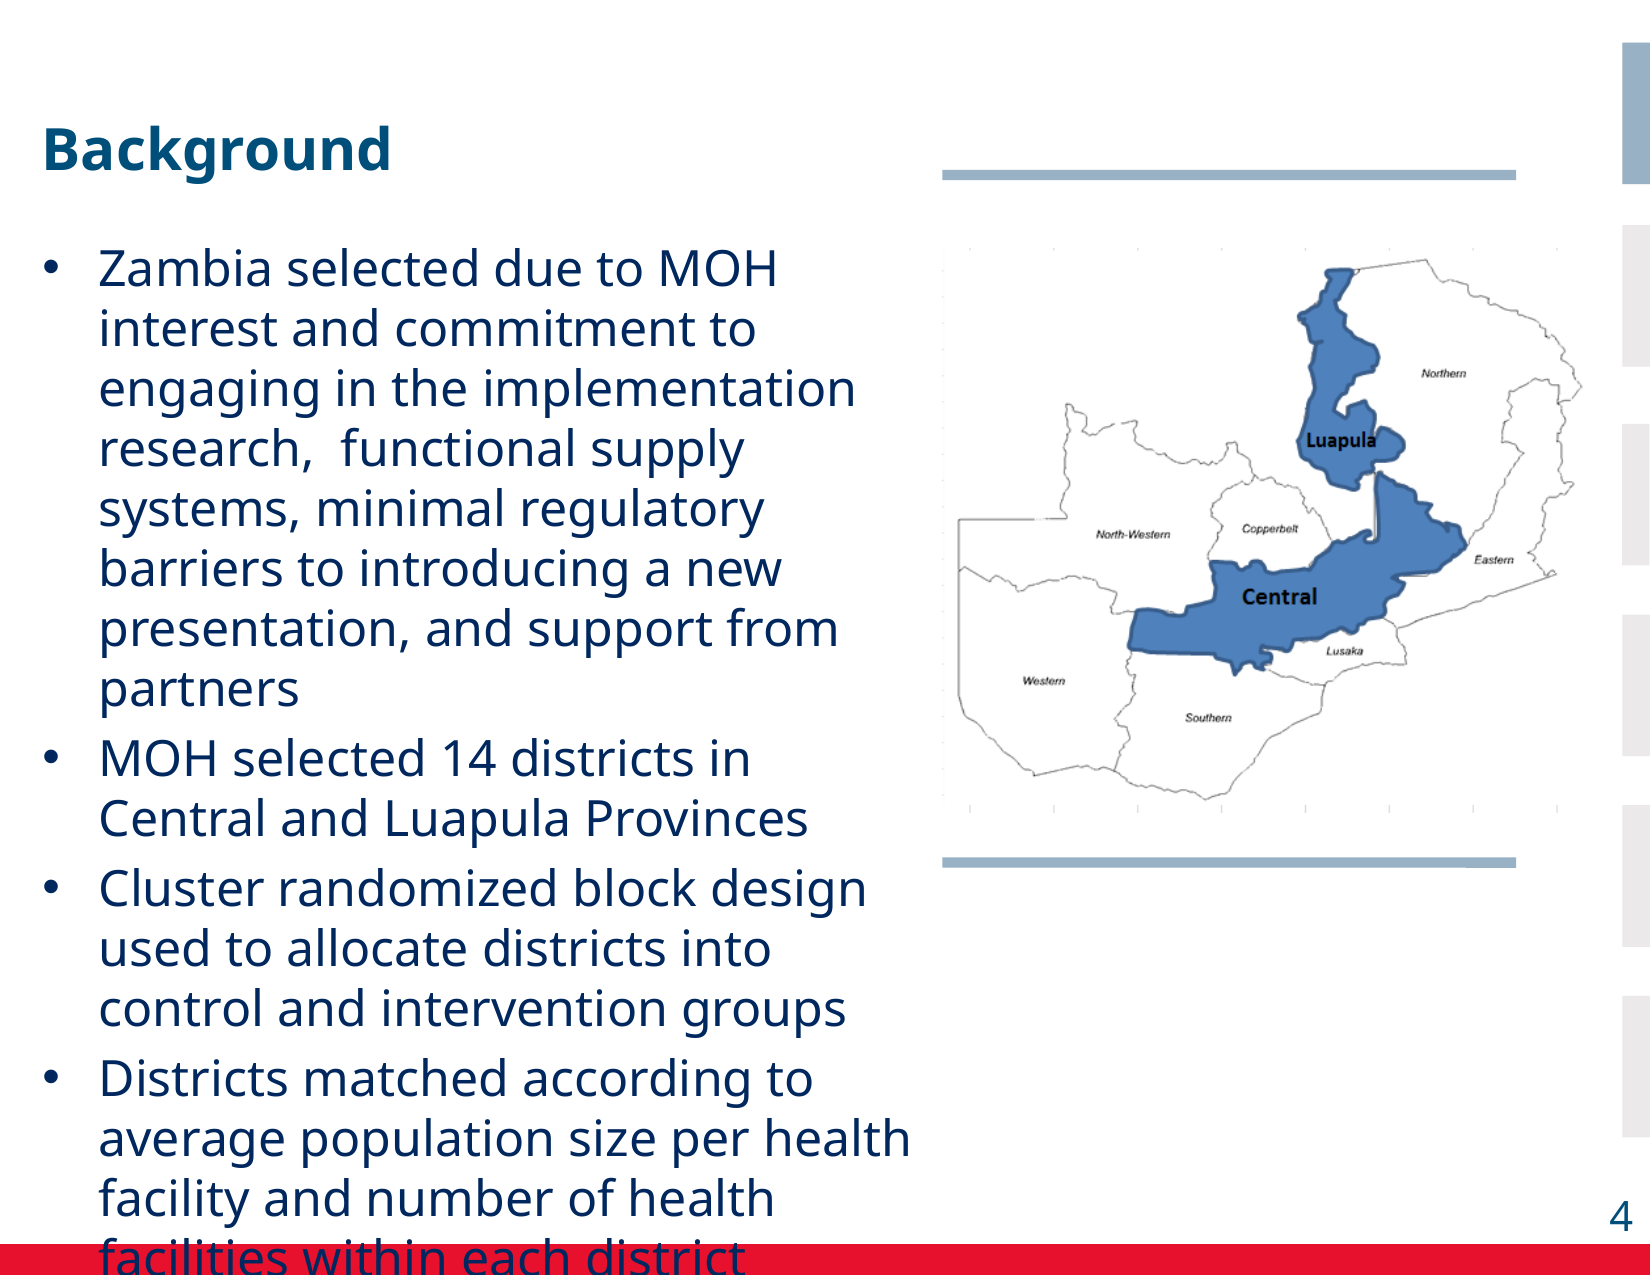

# Background
Zambia selected due to MOH interest and commitment to engaging in the implementation research, functional supply systems, minimal regulatory barriers to introducing a new presentation, and support from partners
MOH selected 14 districts in Central and Luapula Provinces
Cluster randomized block design used to allocate districts into control and intervention groups
Districts matched according to average population size per health facility and number of health facilities within each district